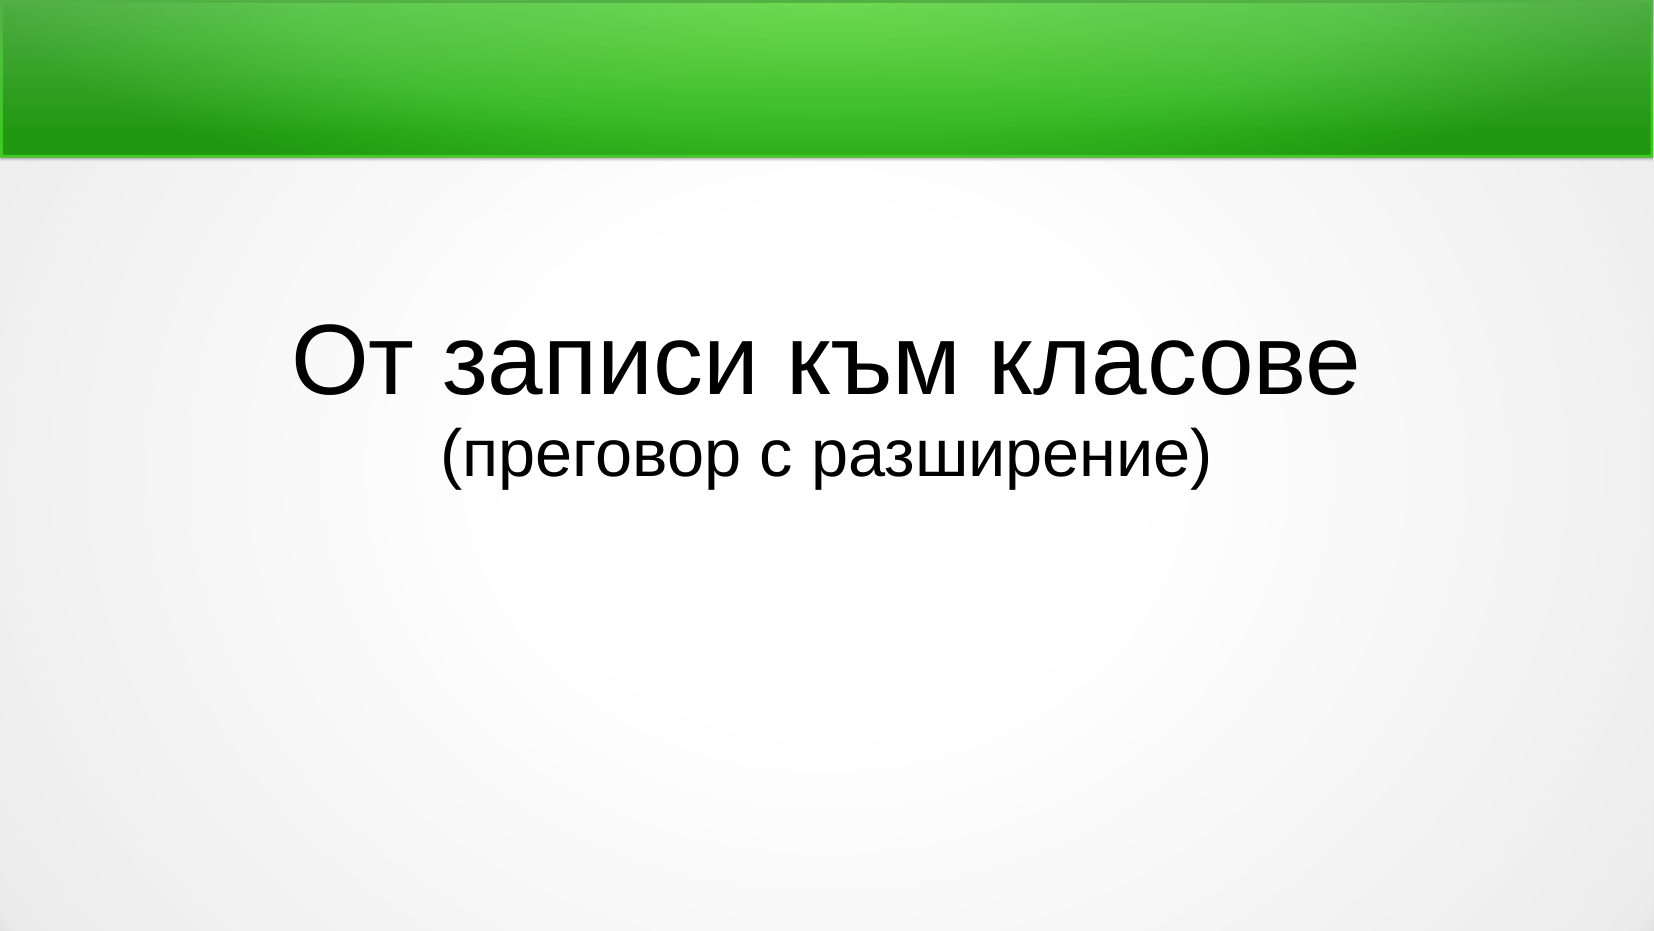

# От записи към класове
(преговор с разширение)